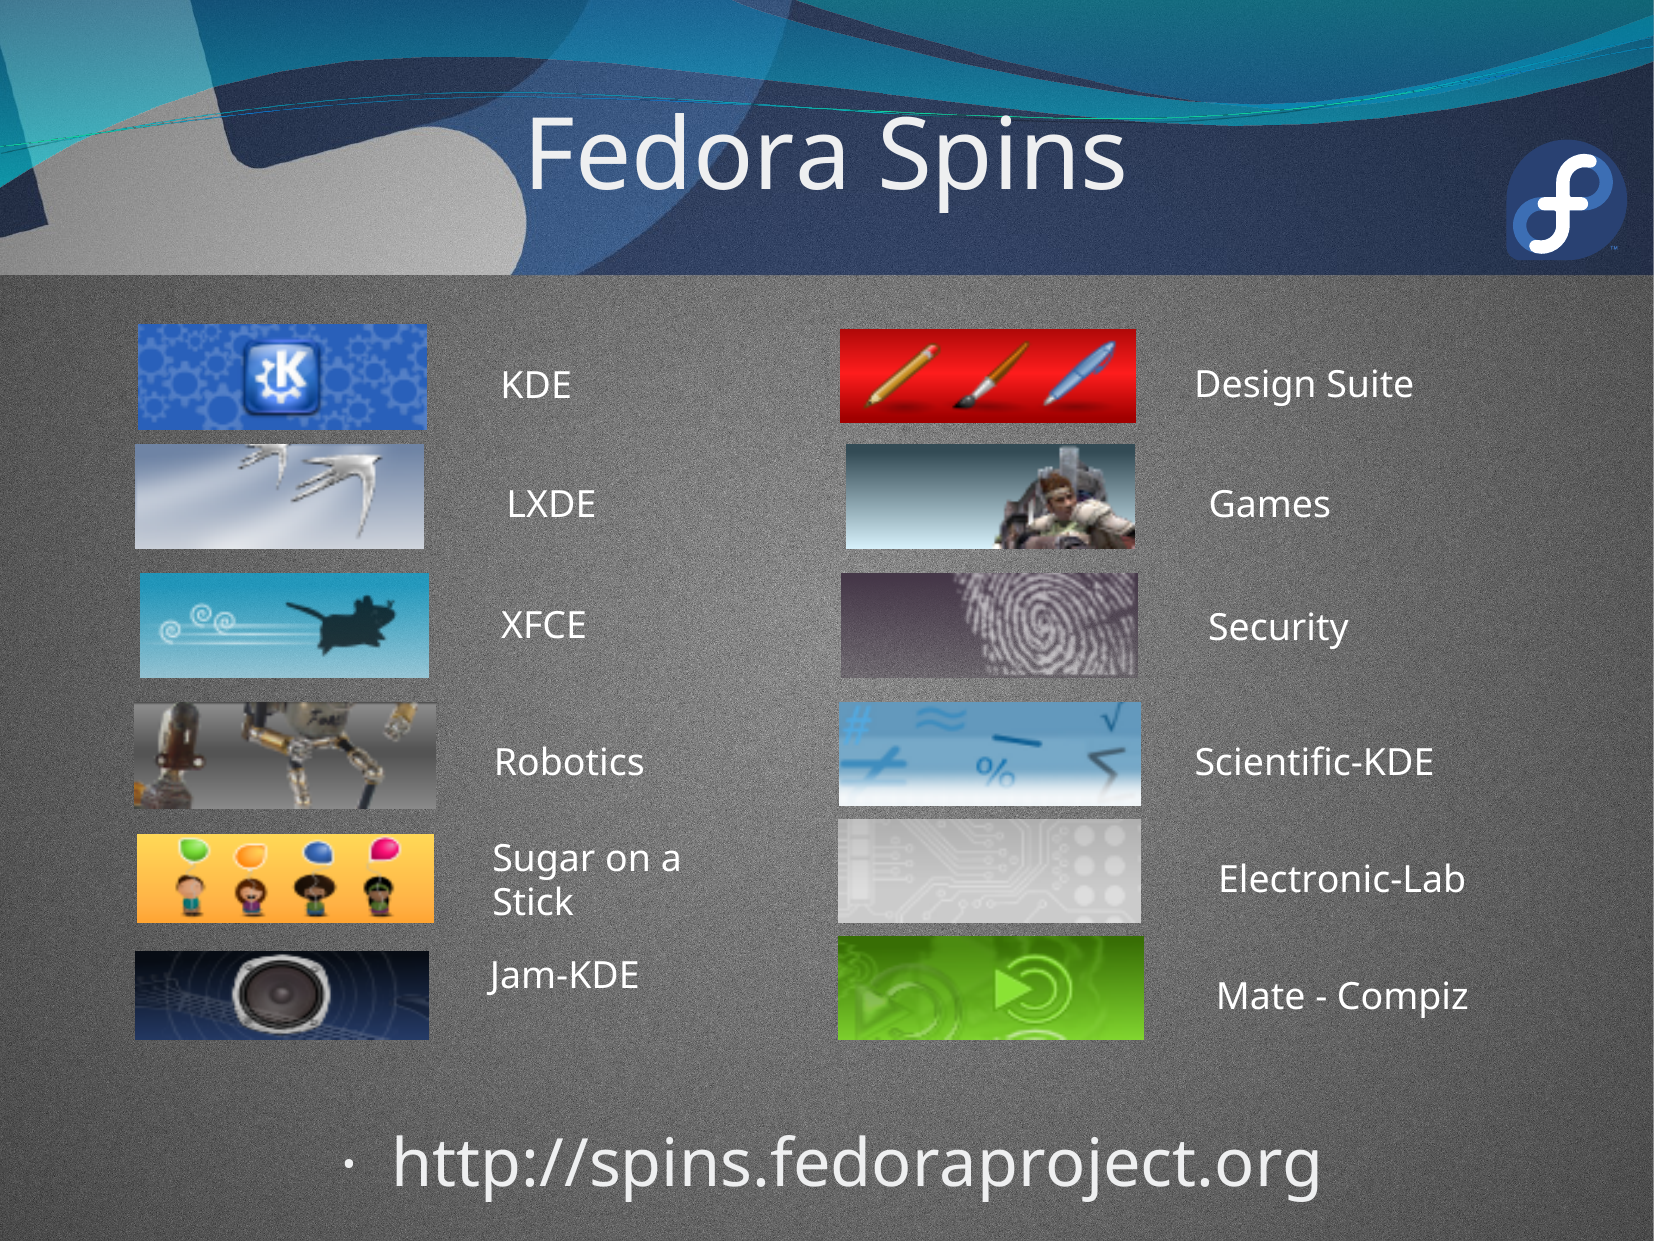

Fedora Spins
Design Suite
KDE
LXDE
Games
XFCE
Security
Robotics
Scientific-KDE
Sugar on a Stick
Electronic-Lab
Jam-KDE
Mate - Compiz
http://spins.fedoraproject.org